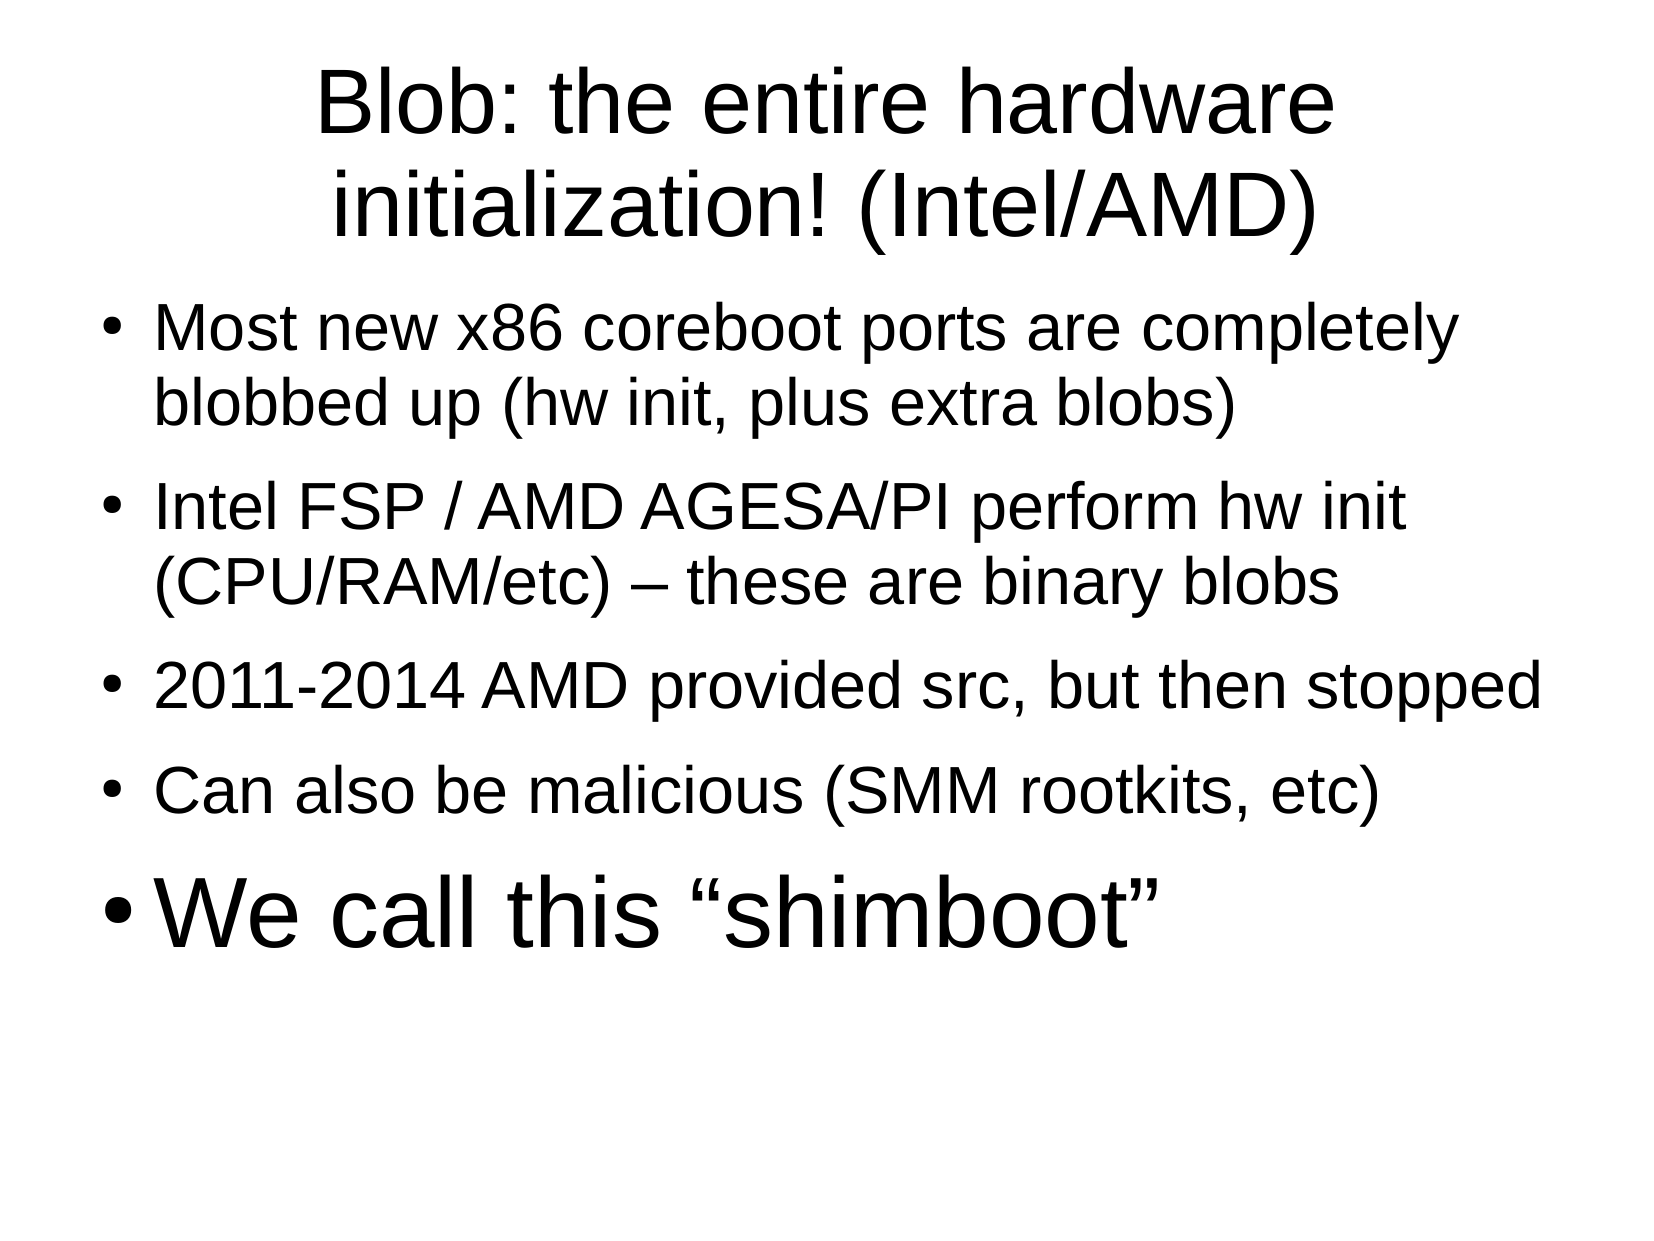

# Blob: the entire hardware initialization! (Intel/AMD)
Most new x86 coreboot ports are completely blobbed up (hw init, plus extra blobs)
Intel FSP / AMD AGESA/PI perform hw init (CPU/RAM/etc) – these are binary blobs
2011-2014 AMD provided src, but then stopped
Can also be malicious (SMM rootkits, etc)
We call this “shimboot”